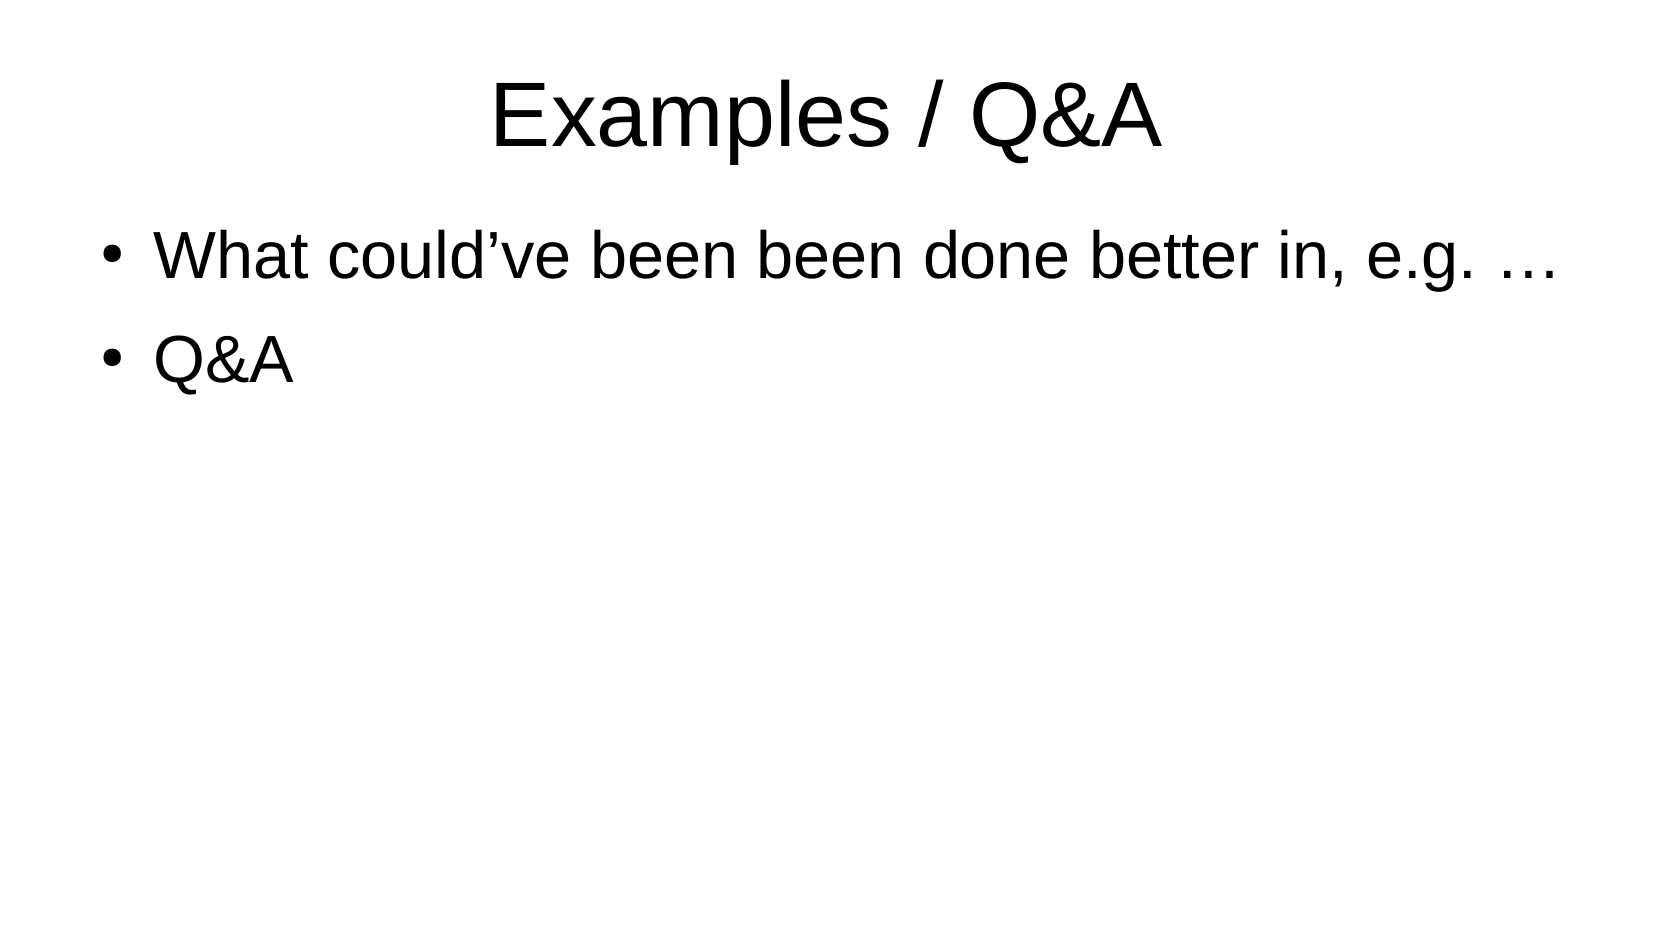

# Examples / Q&A
What could’ve been been done better in, e.g. …
Q&A